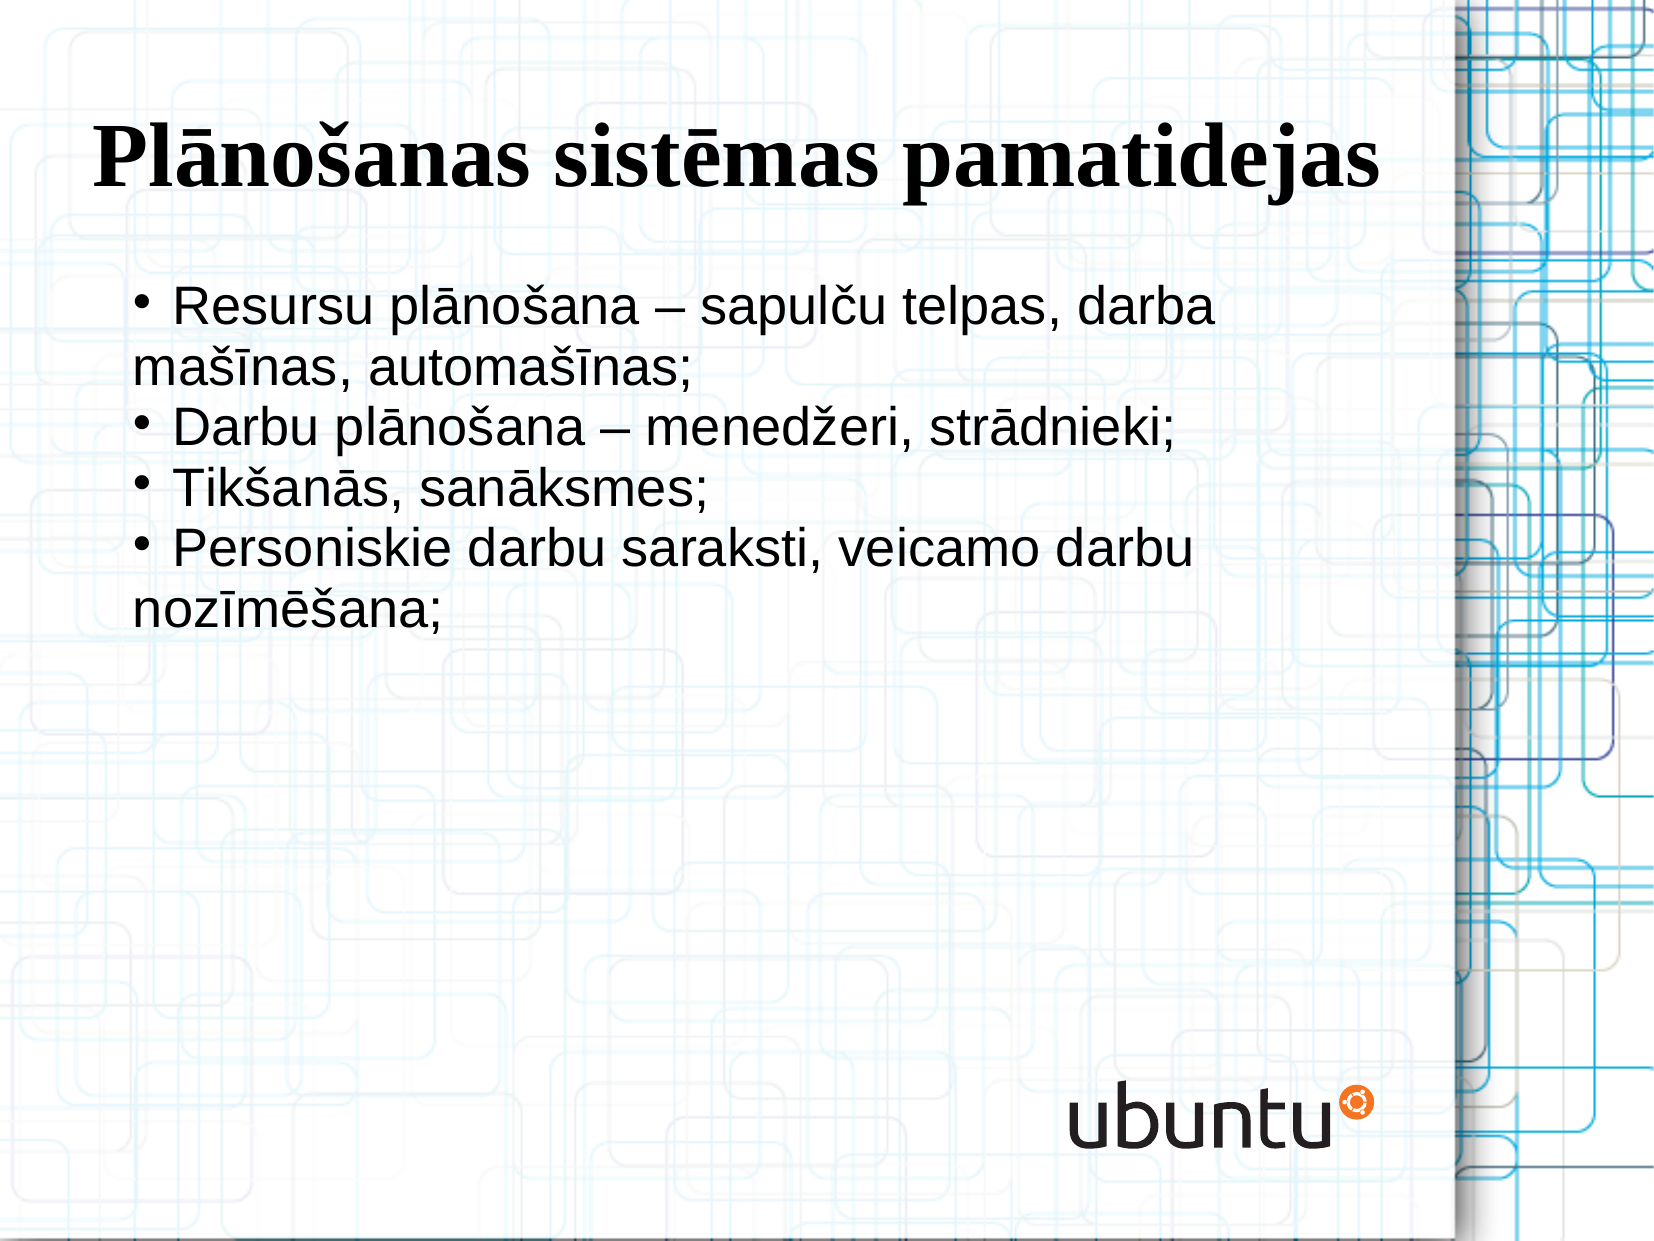

# Plānošanas sistēmas pamatidejas
 Resursu plānošana – sapulču telpas, darba mašīnas, automašīnas;
 Darbu plānošana – menedžeri, strādnieki;
 Tikšanās, sanāksmes;
 Personiskie darbu saraksti, veicamo darbu nozīmēšana;